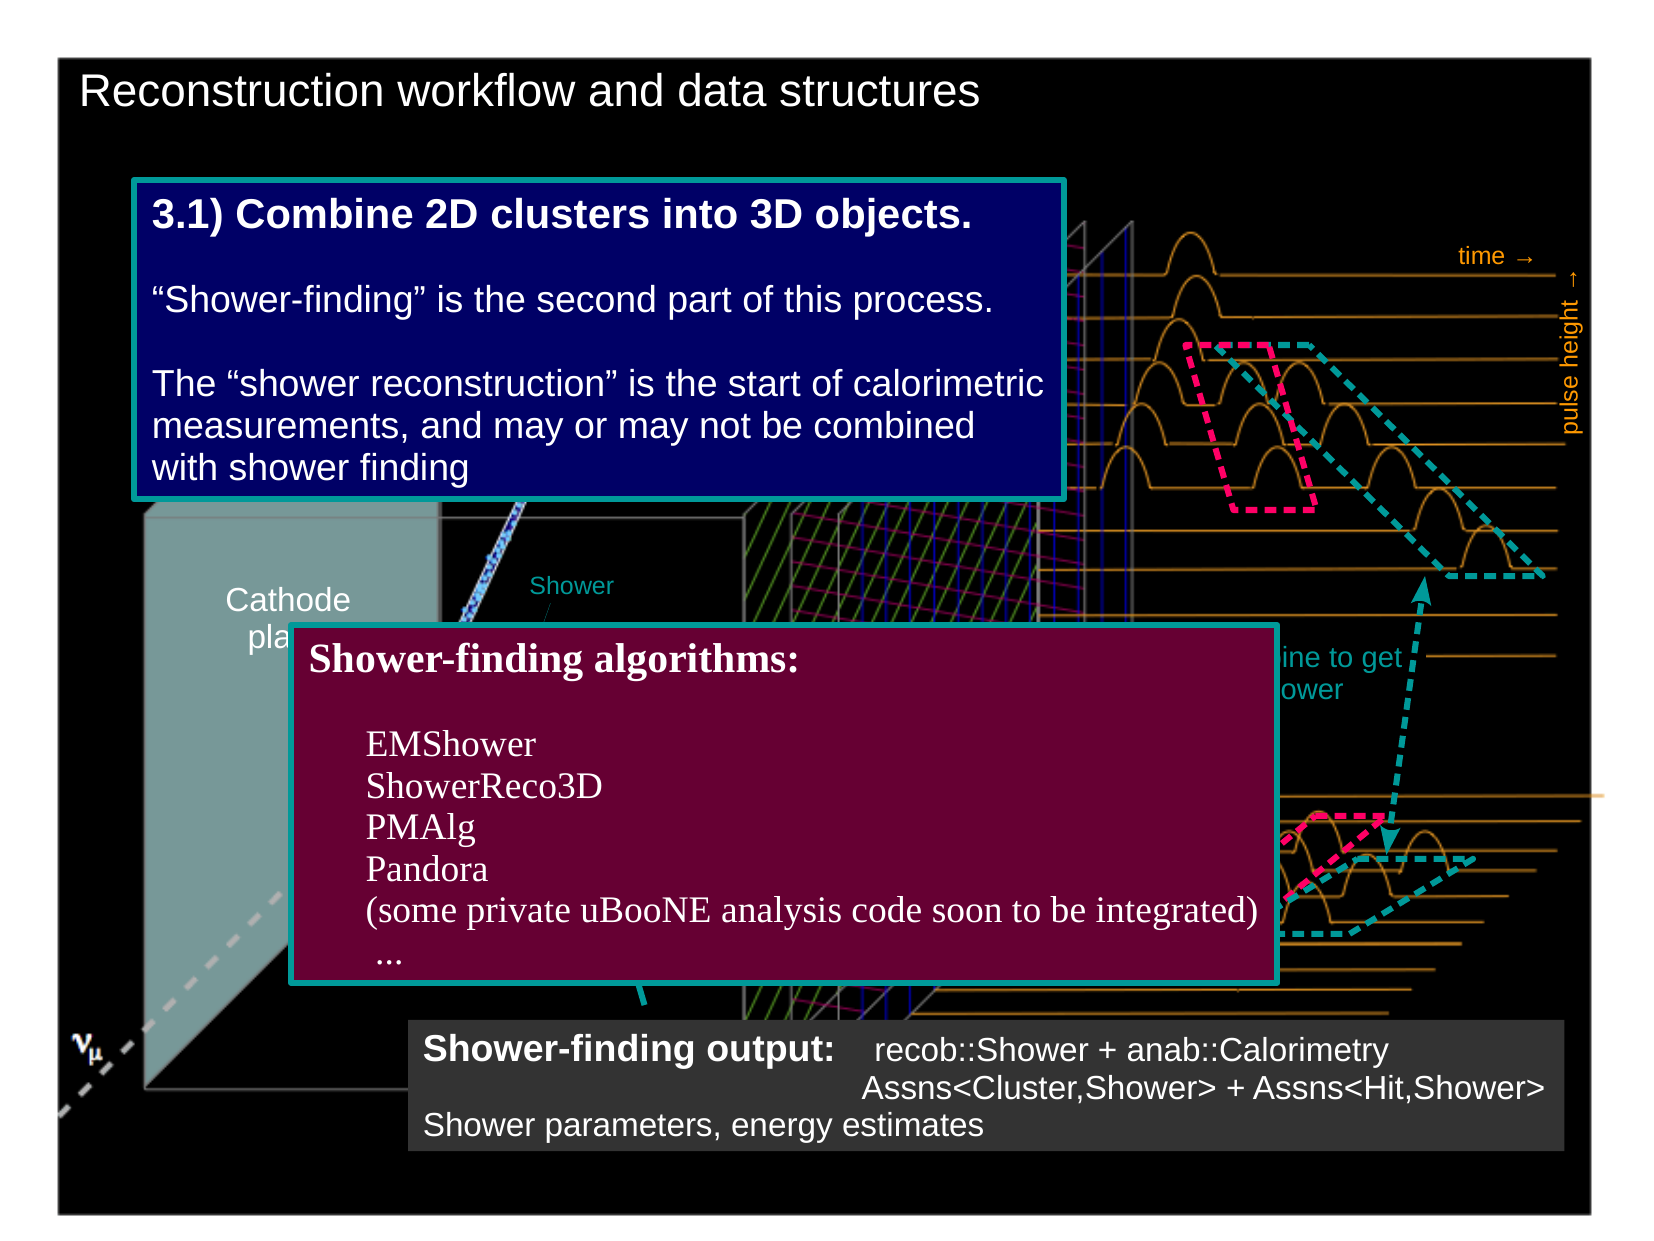

Reconstruction workflow and data structures
3.1) Combine 2D clusters into 3D objects.
“Shower-finding” is the second part of this process.
The “shower reconstruction” is the start of calorimetric
measurements, and may or may not be combined
with shower finding
time →
LAr volume
pulse height →
Shower
Cathode
plane
Shower-finding algorithms:
 EMShower
 ShowerReco3D
 PMAlg
 Pandora
 (some private uBooNE analysis code soon to be integrated)
 ...
Combine to get
3D shower
Shower
Shower-finding output: recob::Shower + anab::Calorimetry
 				 Assns<Cluster,Shower> + Assns<Hit,Shower>
Shower parameters, energy estimates
127